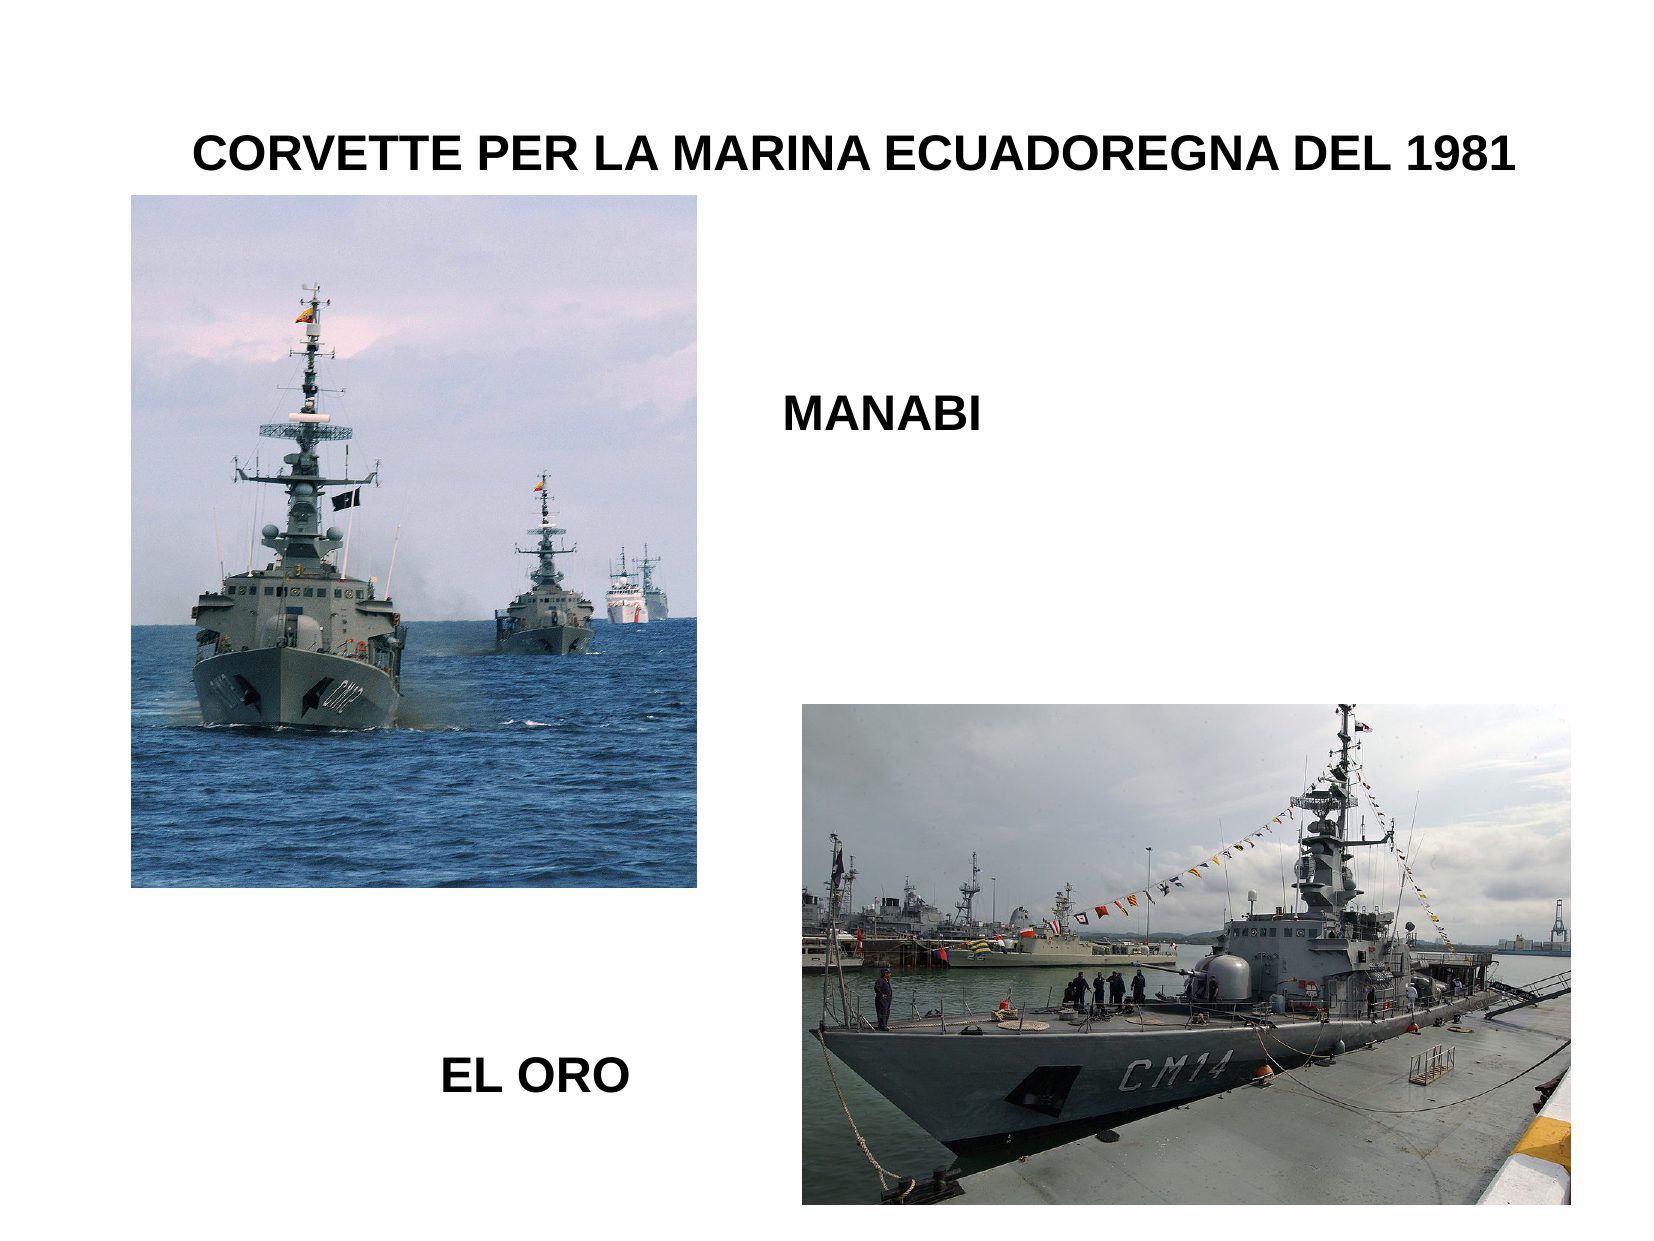

CORVETTE PER LA MARINA ECUADOREGNA DEL 1981
MANABI
EL ORO